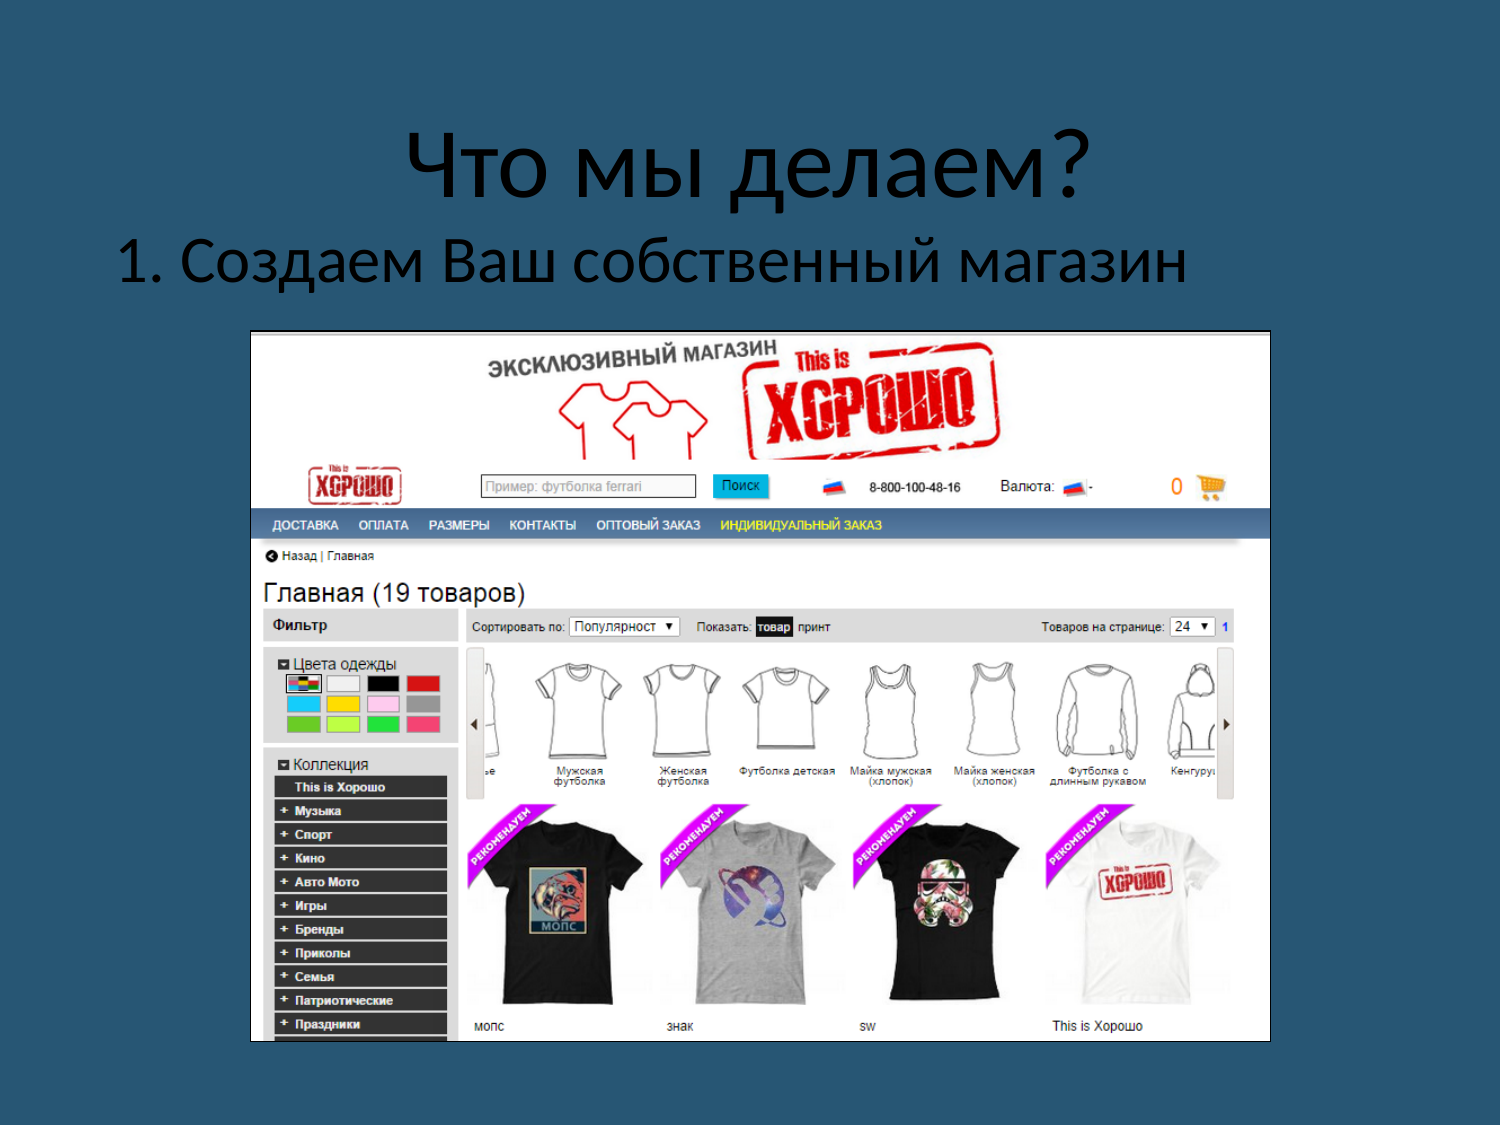

# Что мы делаем?
1. Создаем Ваш собственный магазин